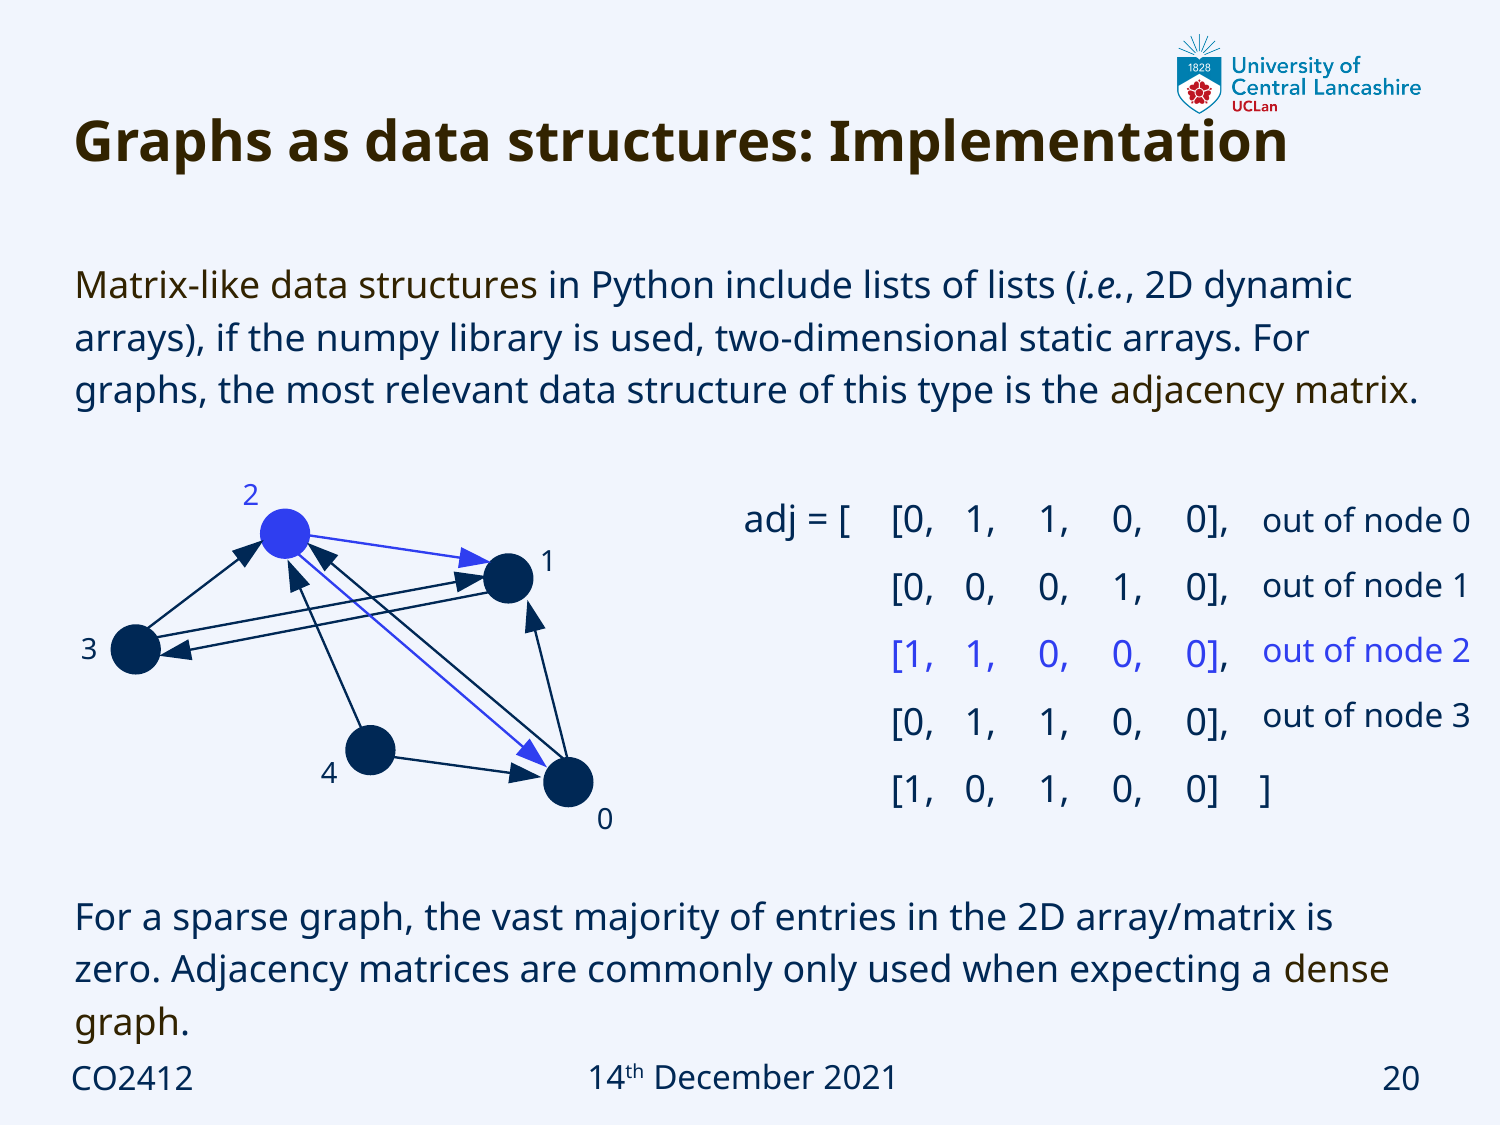

# Graphs as data structures: Implementation
Matrix-like data structures in Python include lists of lists (i.e., 2D dynamic arrays), if the numpy library is used, two-dimensional static arrays. For graphs, the most relevant data structure of this type is the adjacency matrix.
2
adj = [	[0,	1,	1,	0,	0],
		[0,	0,	0,	1,	0],
		[1,	1,	0,	0,	0],
		[0,	1,	1,	0,	0],
		[1,	0,	1,	0,	0]	]
out of node 0
1
out of node 1
out of node 2
3
out of node 3
4
0
For a sparse graph, the vast majority of entries in the 2D array/matrix is zero. Adjacency matrices are commonly only used when expecting a dense graph.